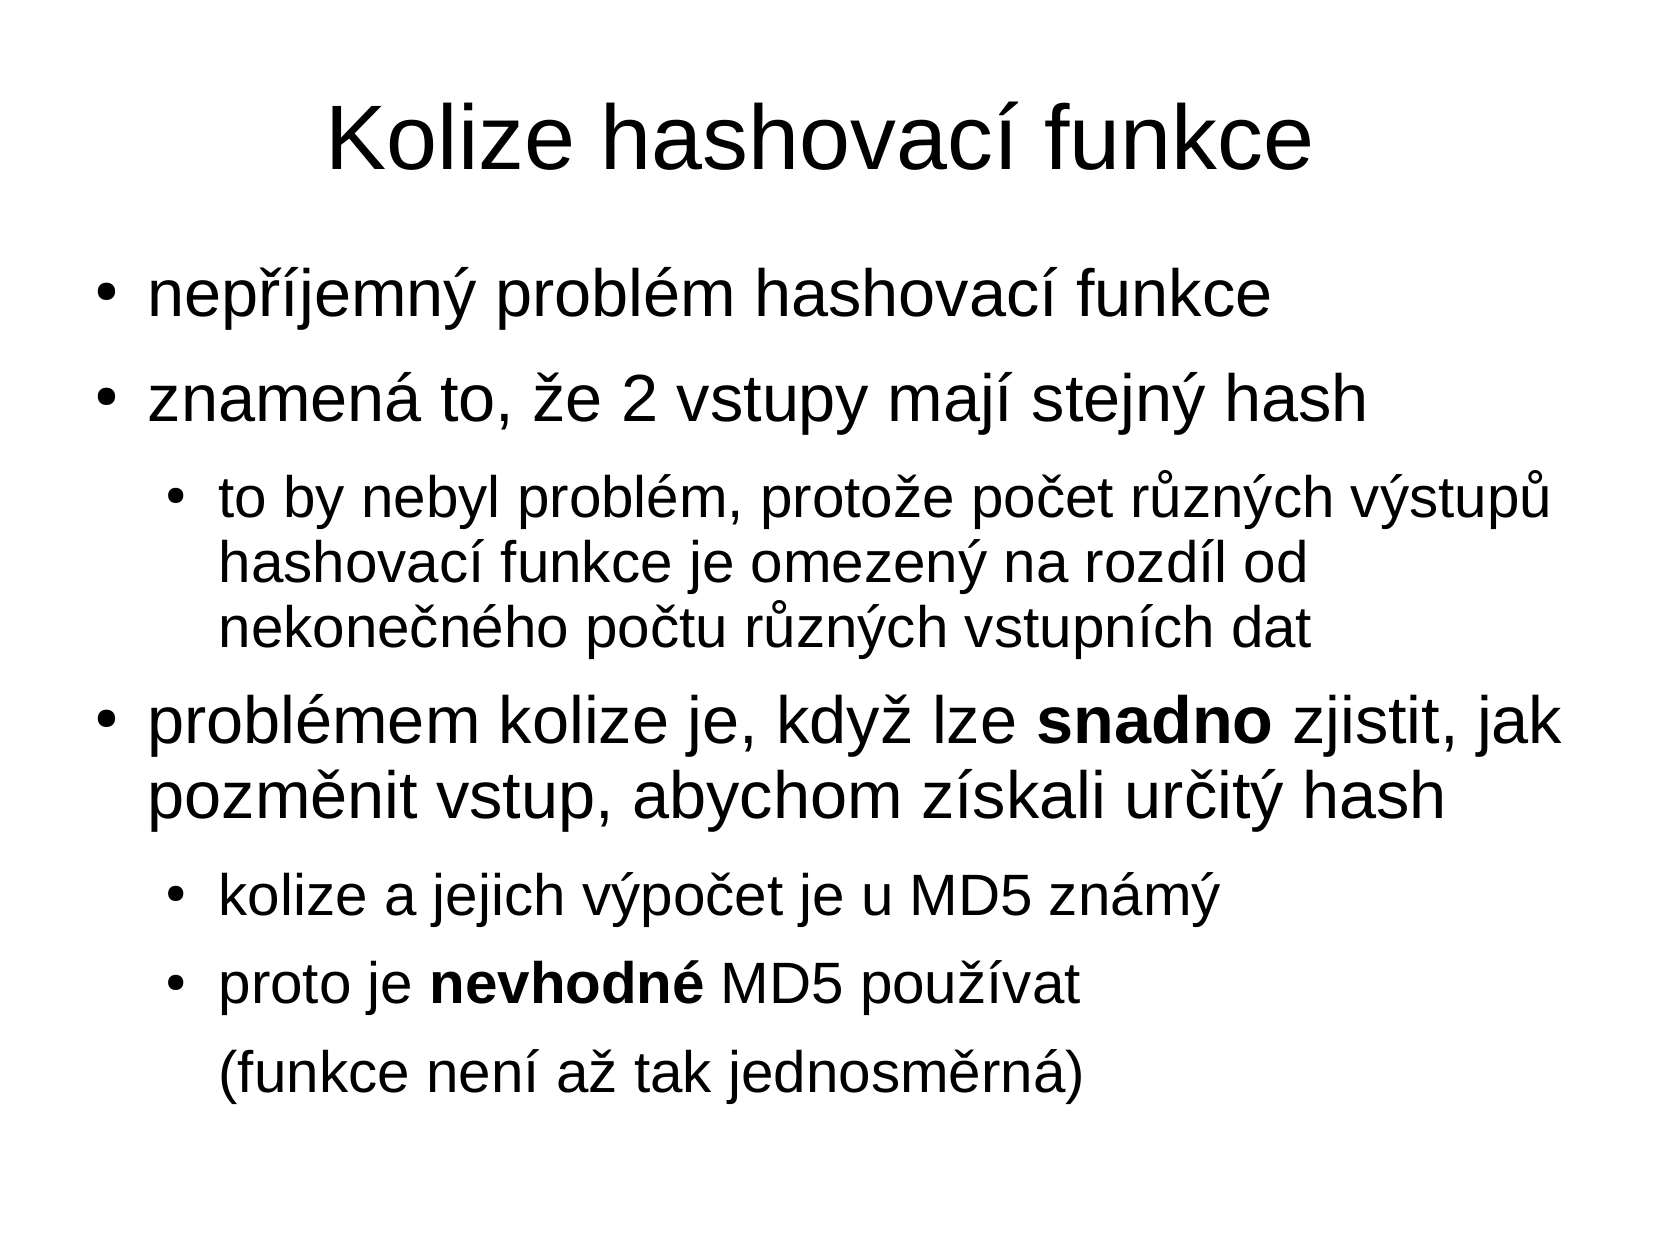

# Kolize hashovací funkce
nepříjemný problém hashovací funkce
znamená to, že 2 vstupy mají stejný hash
to by nebyl problém, protože počet různých výstupů hashovací funkce je omezený na rozdíl od nekonečného počtu různých vstupních dat
problémem kolize je, když lze snadno zjistit, jak pozměnit vstup, abychom získali určitý hash
kolize a jejich výpočet je u MD5 známý
proto je nevhodné MD5 používat
(funkce není až tak jednosměrná)